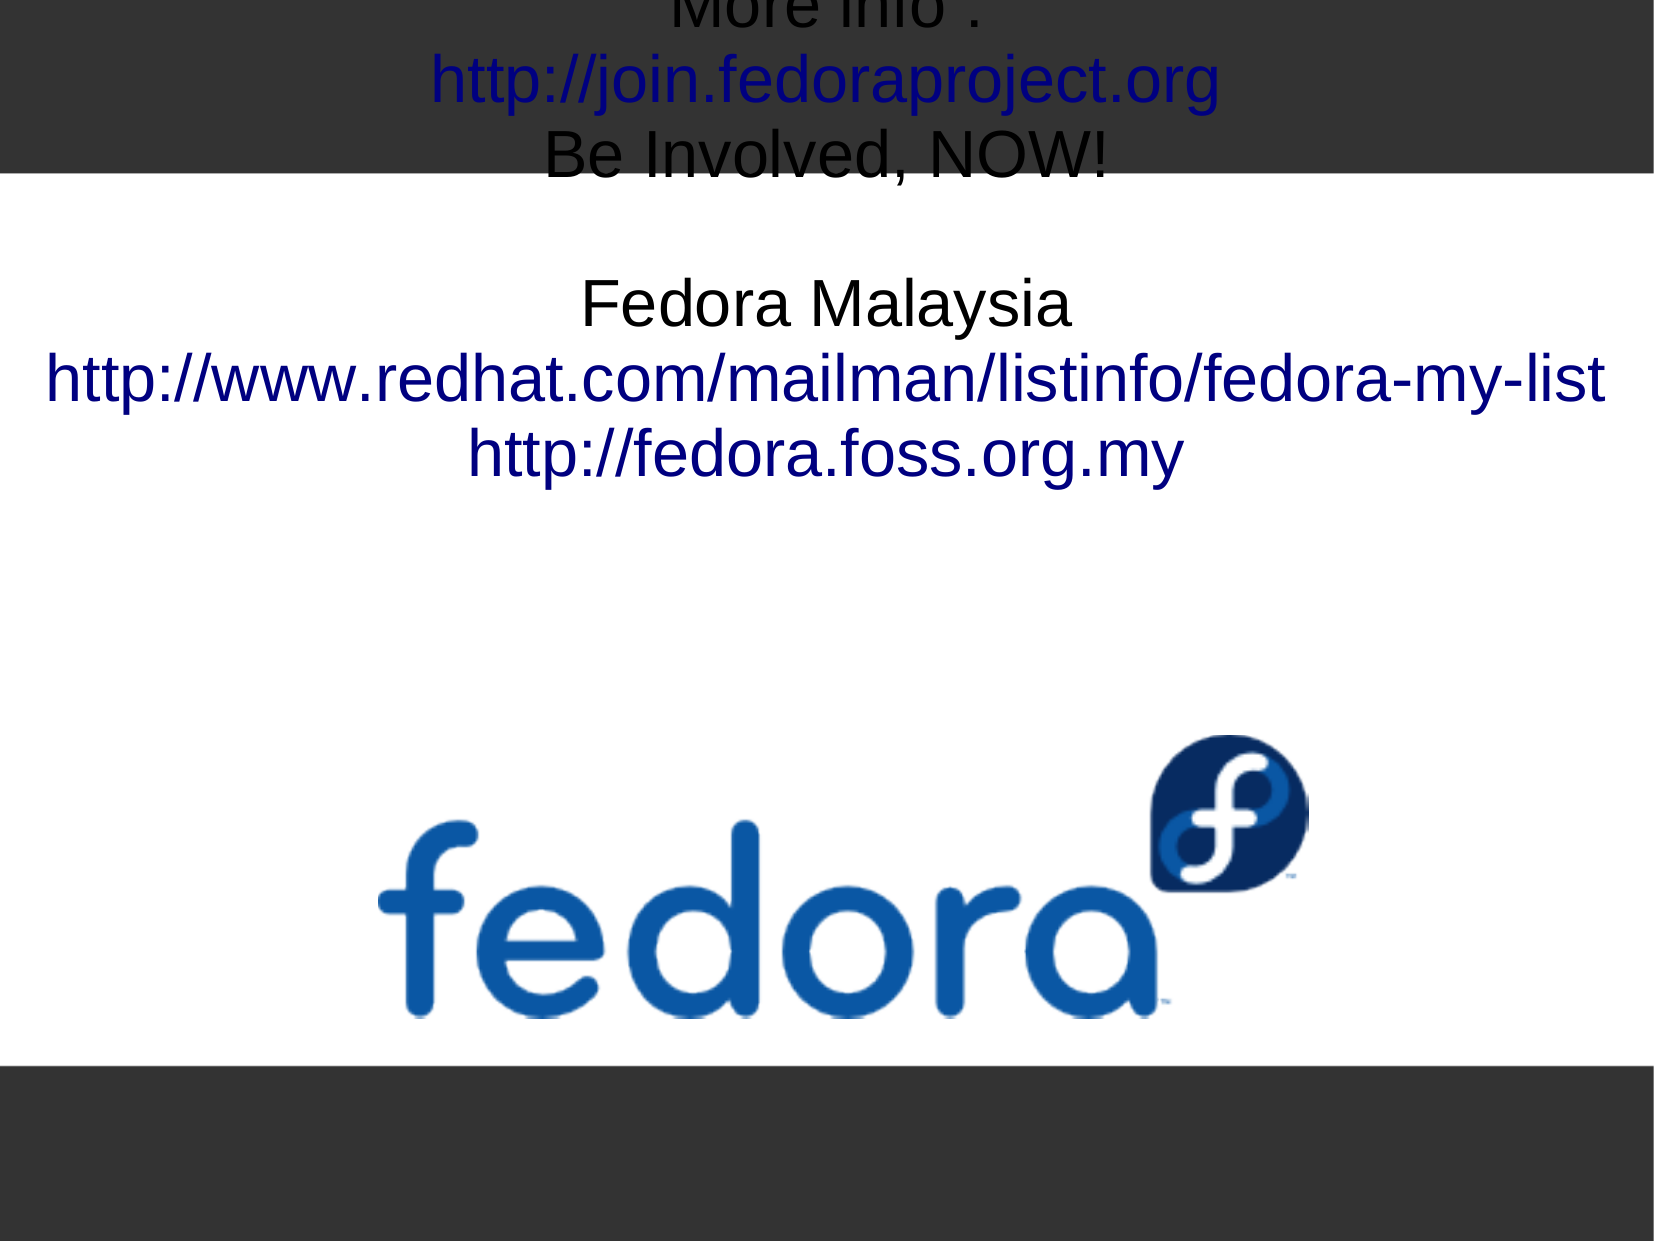

# More info :
http://join.fedoraproject.org
Be Involved, NOW!
Fedora Malaysia
http://www.redhat.com/mailman/listinfo/fedora-my-list
http://fedora.foss.org.my